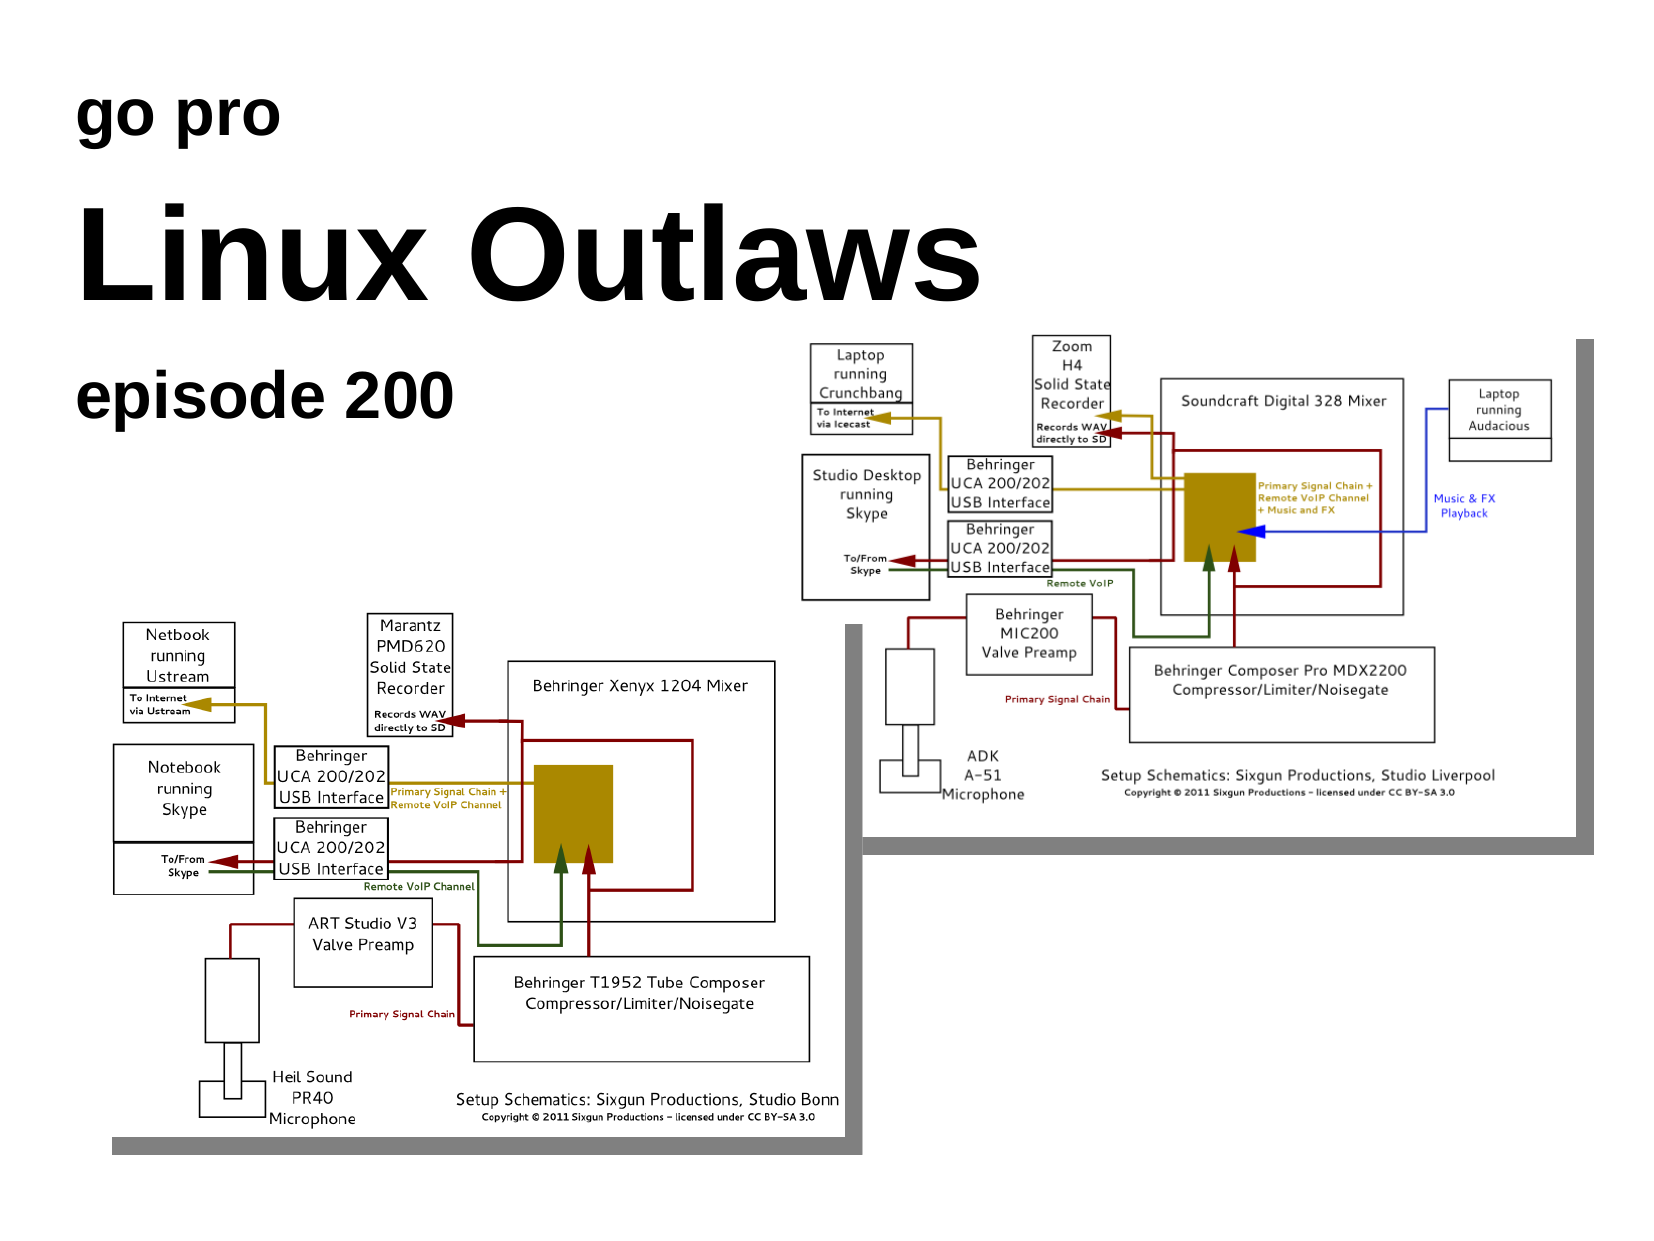

# go pro
Linux Outlaws
episode 200